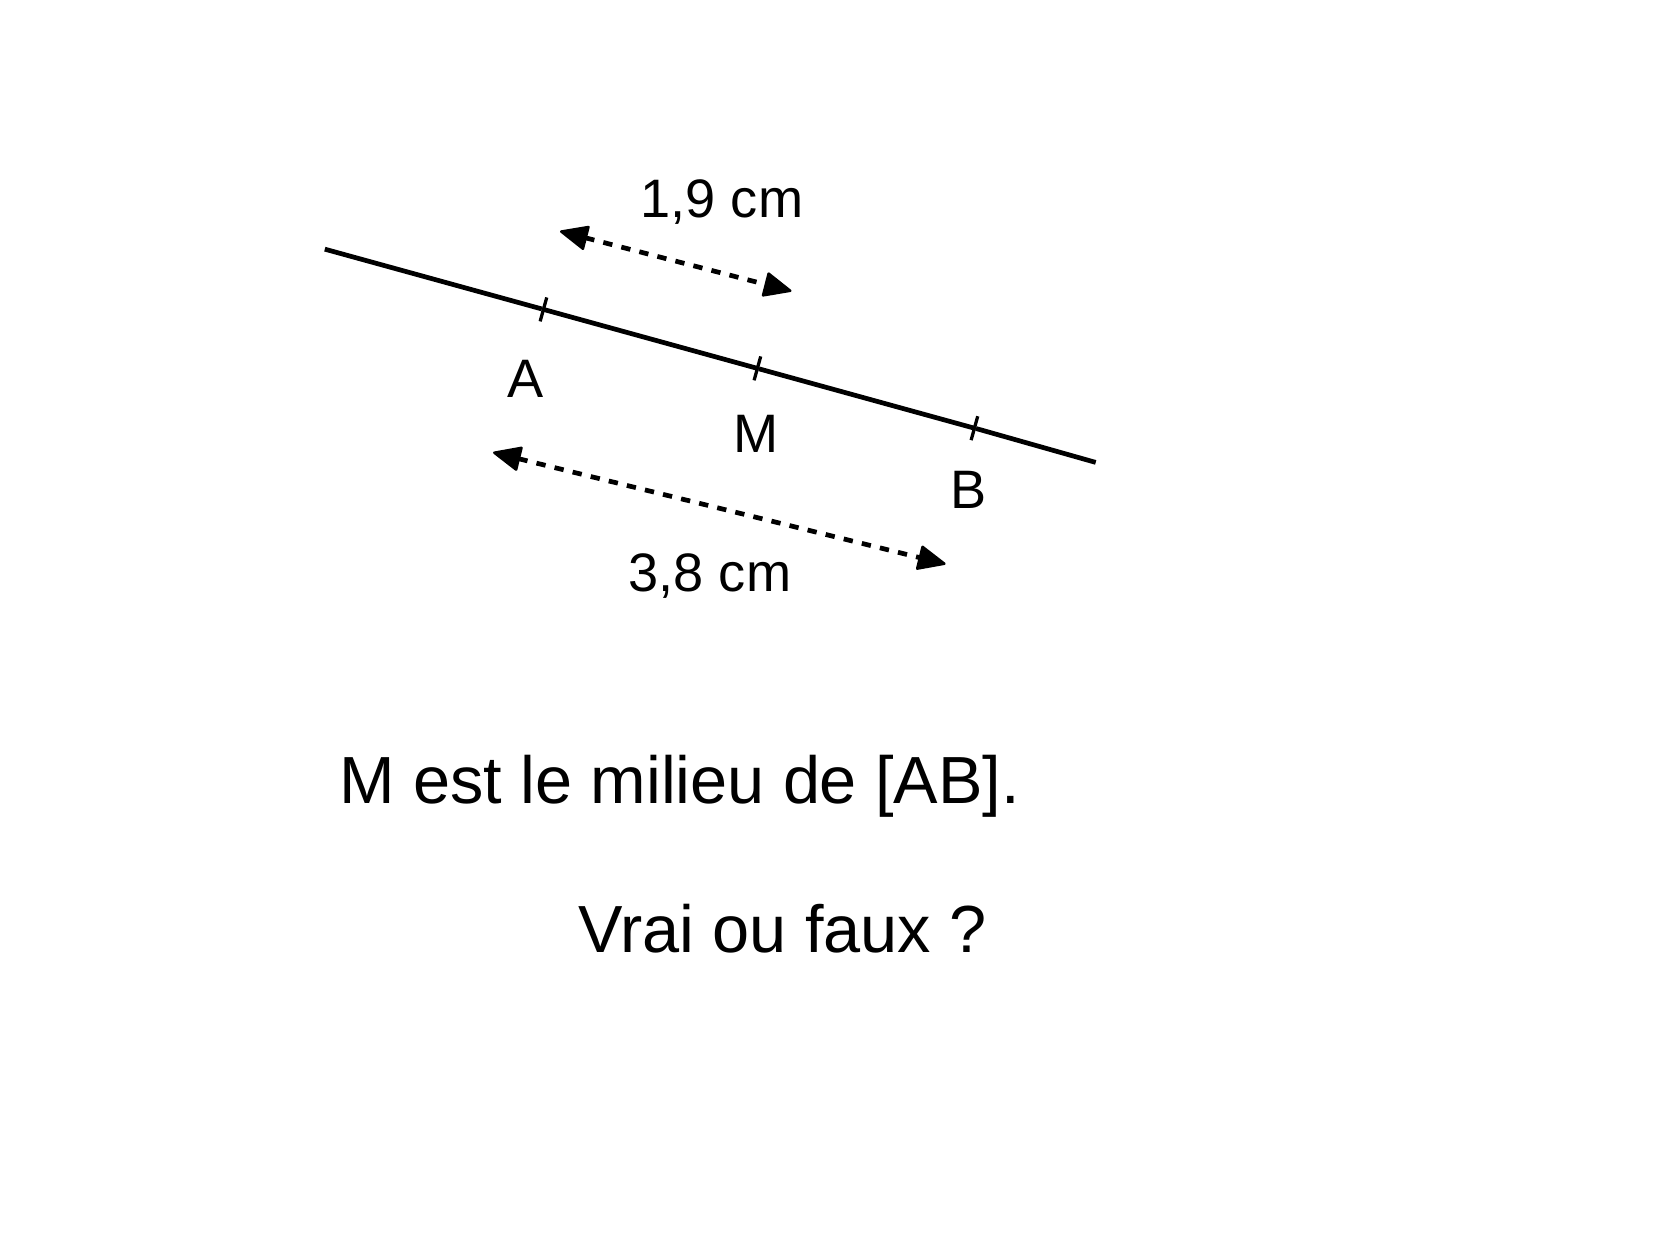

1,9 cm
A
M
B
 3,8 cm
M est le milieu de [AB].
Vrai ou faux ?